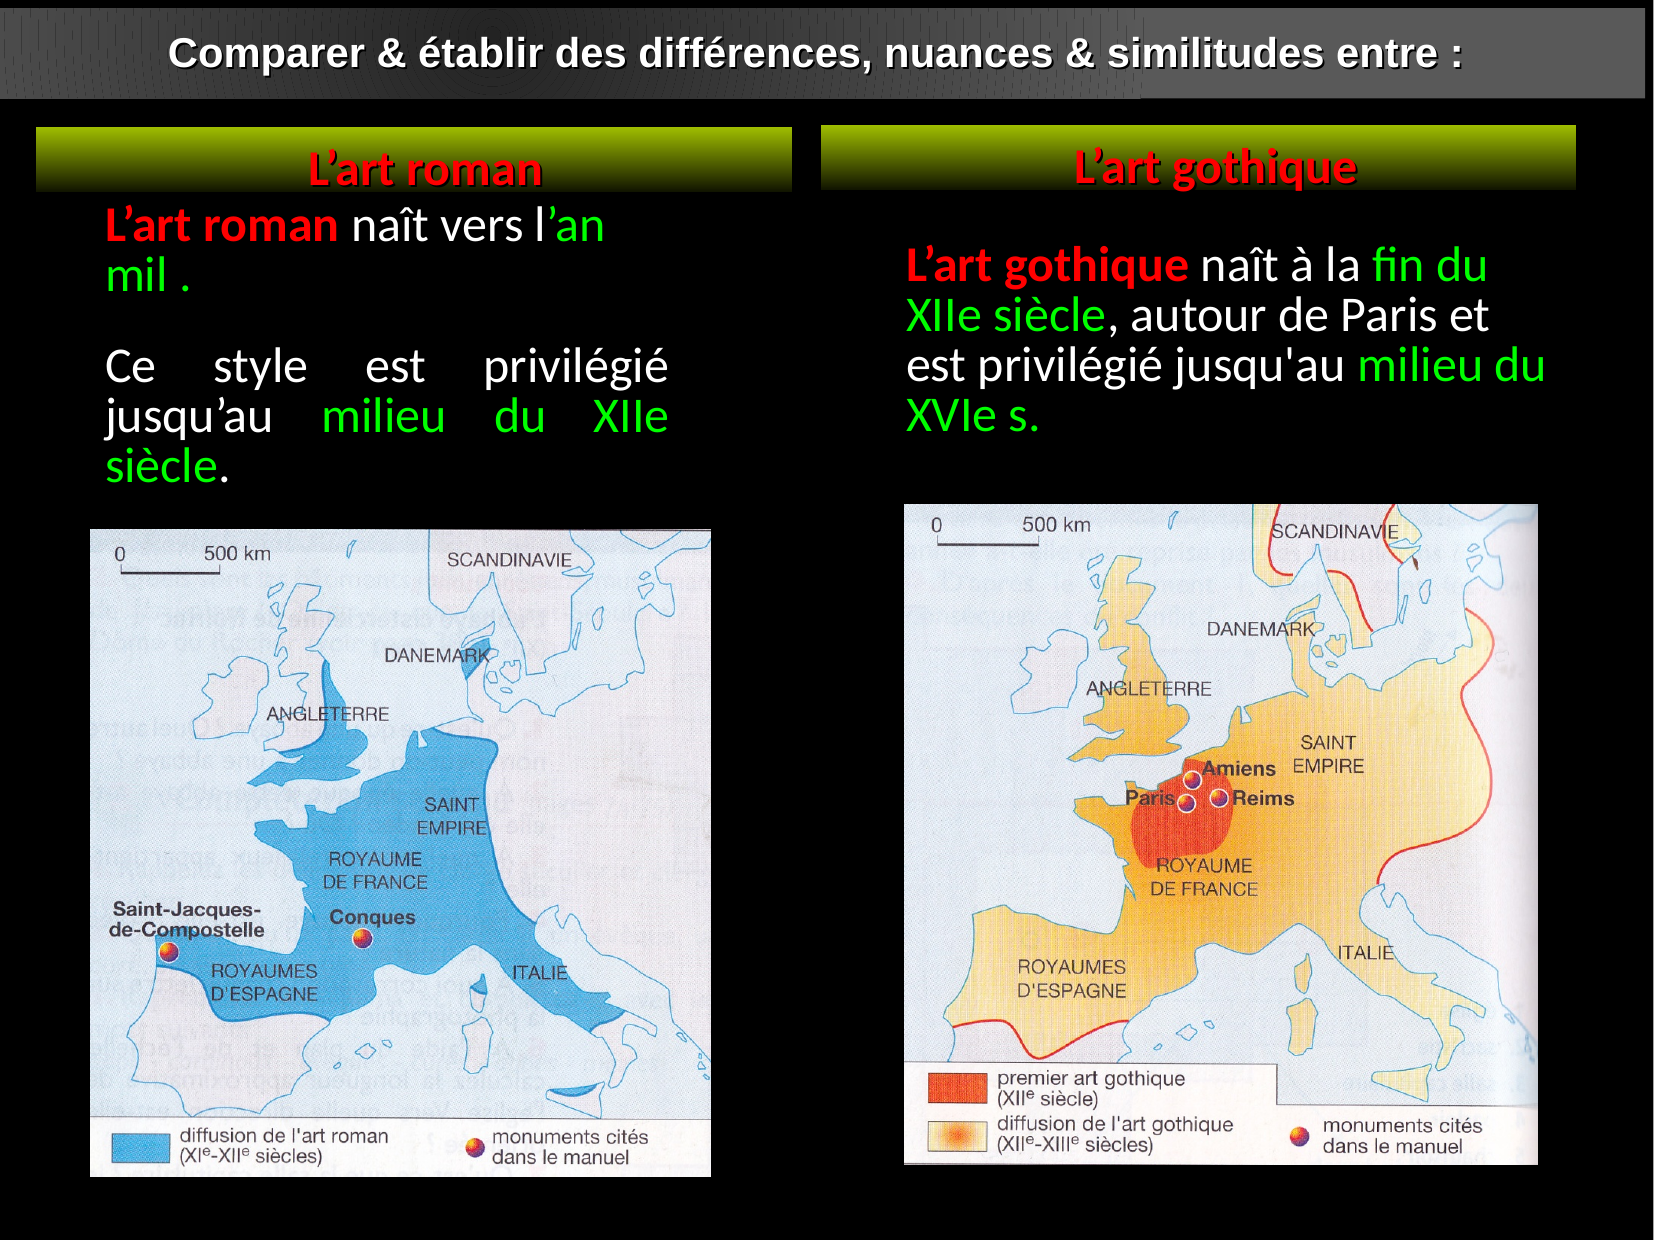

Comparer & établir des différences, nuances & similitudes entre :
 L’art gothique
 L’art roman
L’art roman naît vers l’an mil .
L’art gothique naît à la fin du XIIe siècle, autour de Paris et est privilégié jusqu'au milieu du XVIe s.
Ce style est privilégié jusqu’au milieu du XIIe siècle.